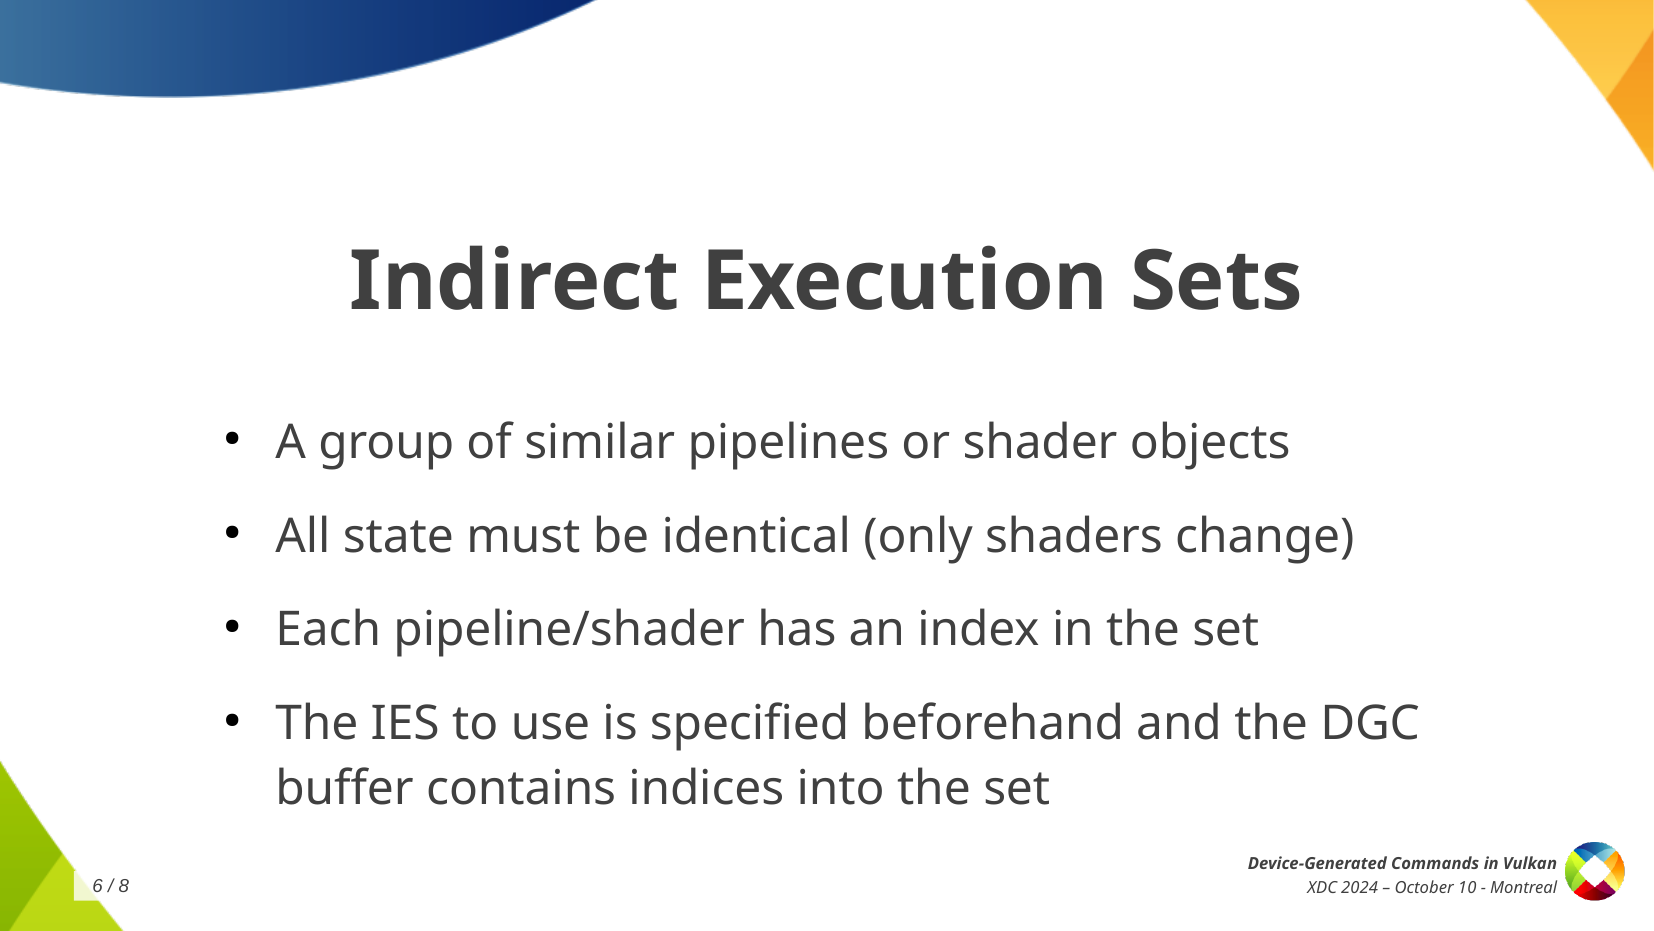

Indirect Execution Sets
# A group of similar pipelines or shader objects
All state must be identical (only shaders change)
Each pipeline/shader has an index in the set
The IES to use is specified beforehand and the DGC buffer contains indices into the set
Modify the Footer for the Title - Slide Deck Title
6
Modify the Footer for the Authors and Date - Andres Gomez, June 7, 2024